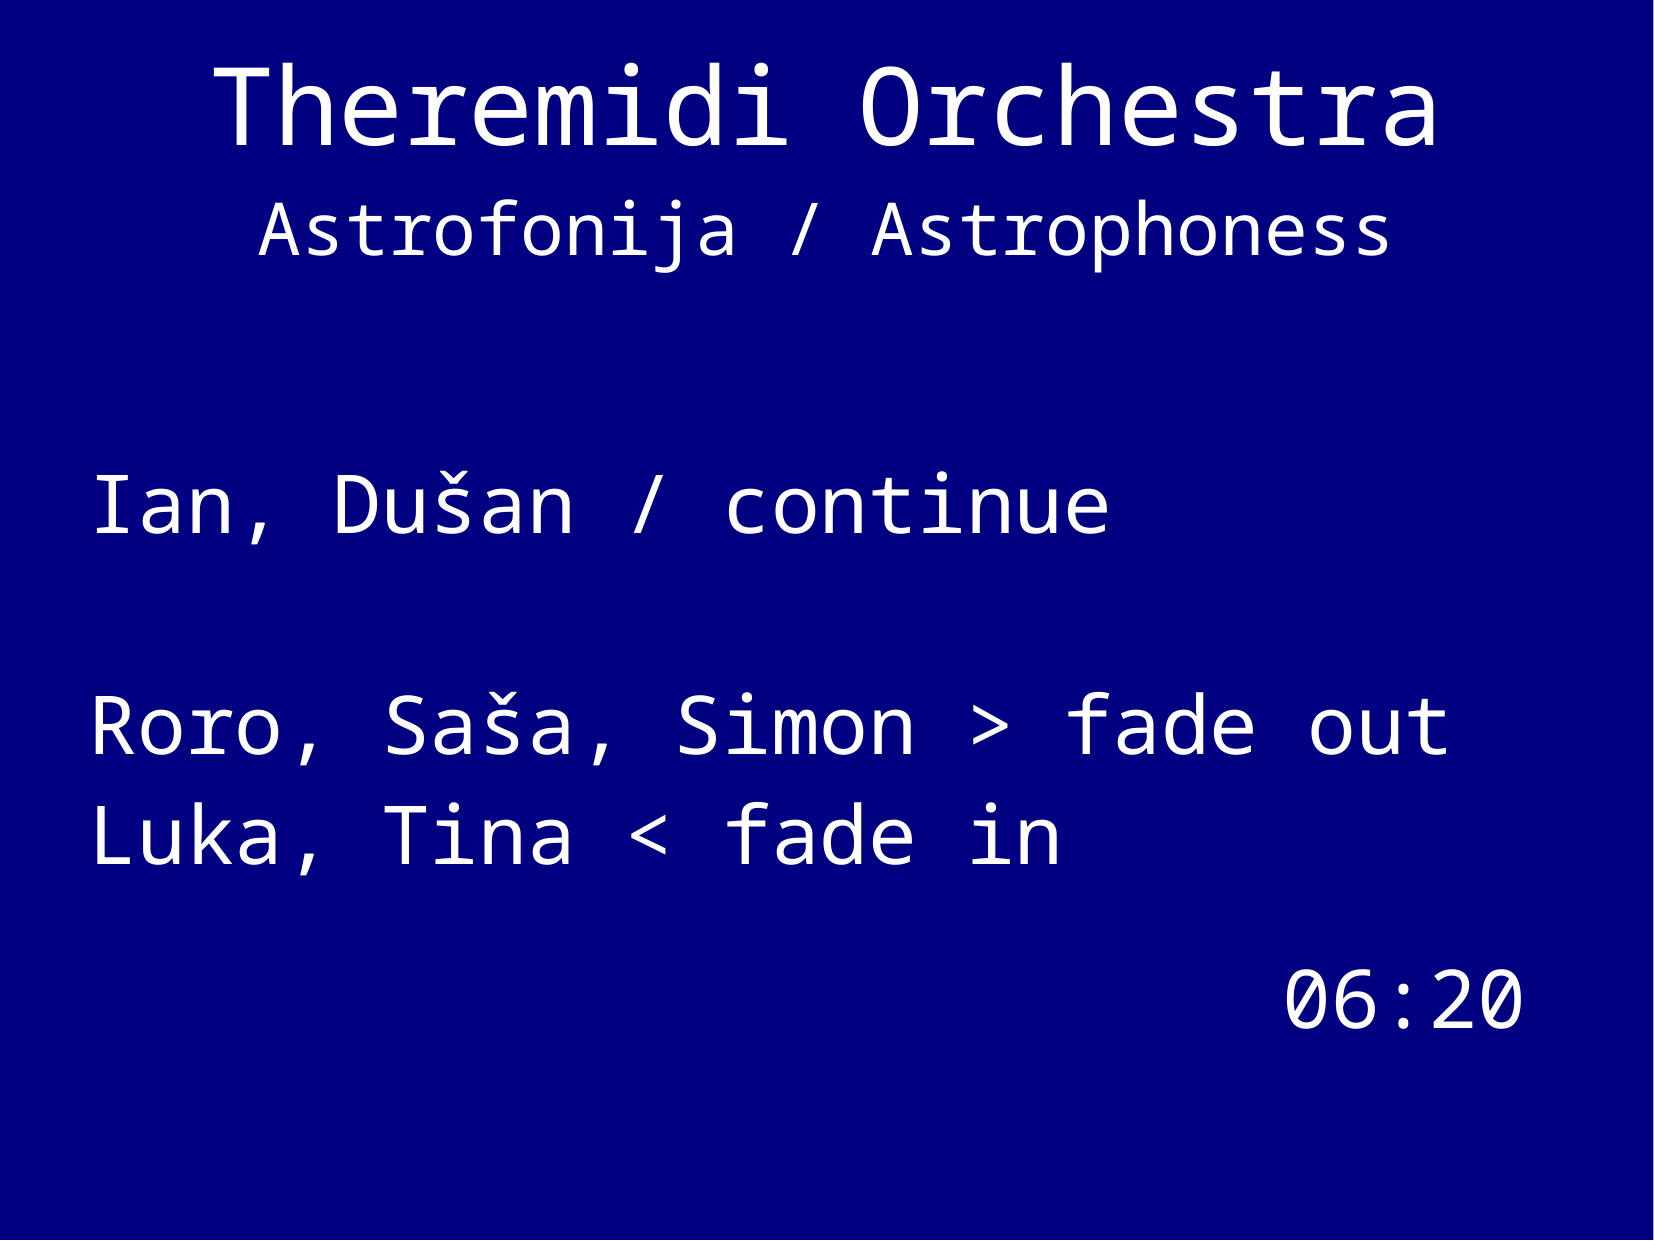

# Theremidi Orchestra Astrofonija / Astrophoness
Ian, Dušan / continue
Roro, Saša, Simon > fade out
Luka, Tina < fade in
06:20